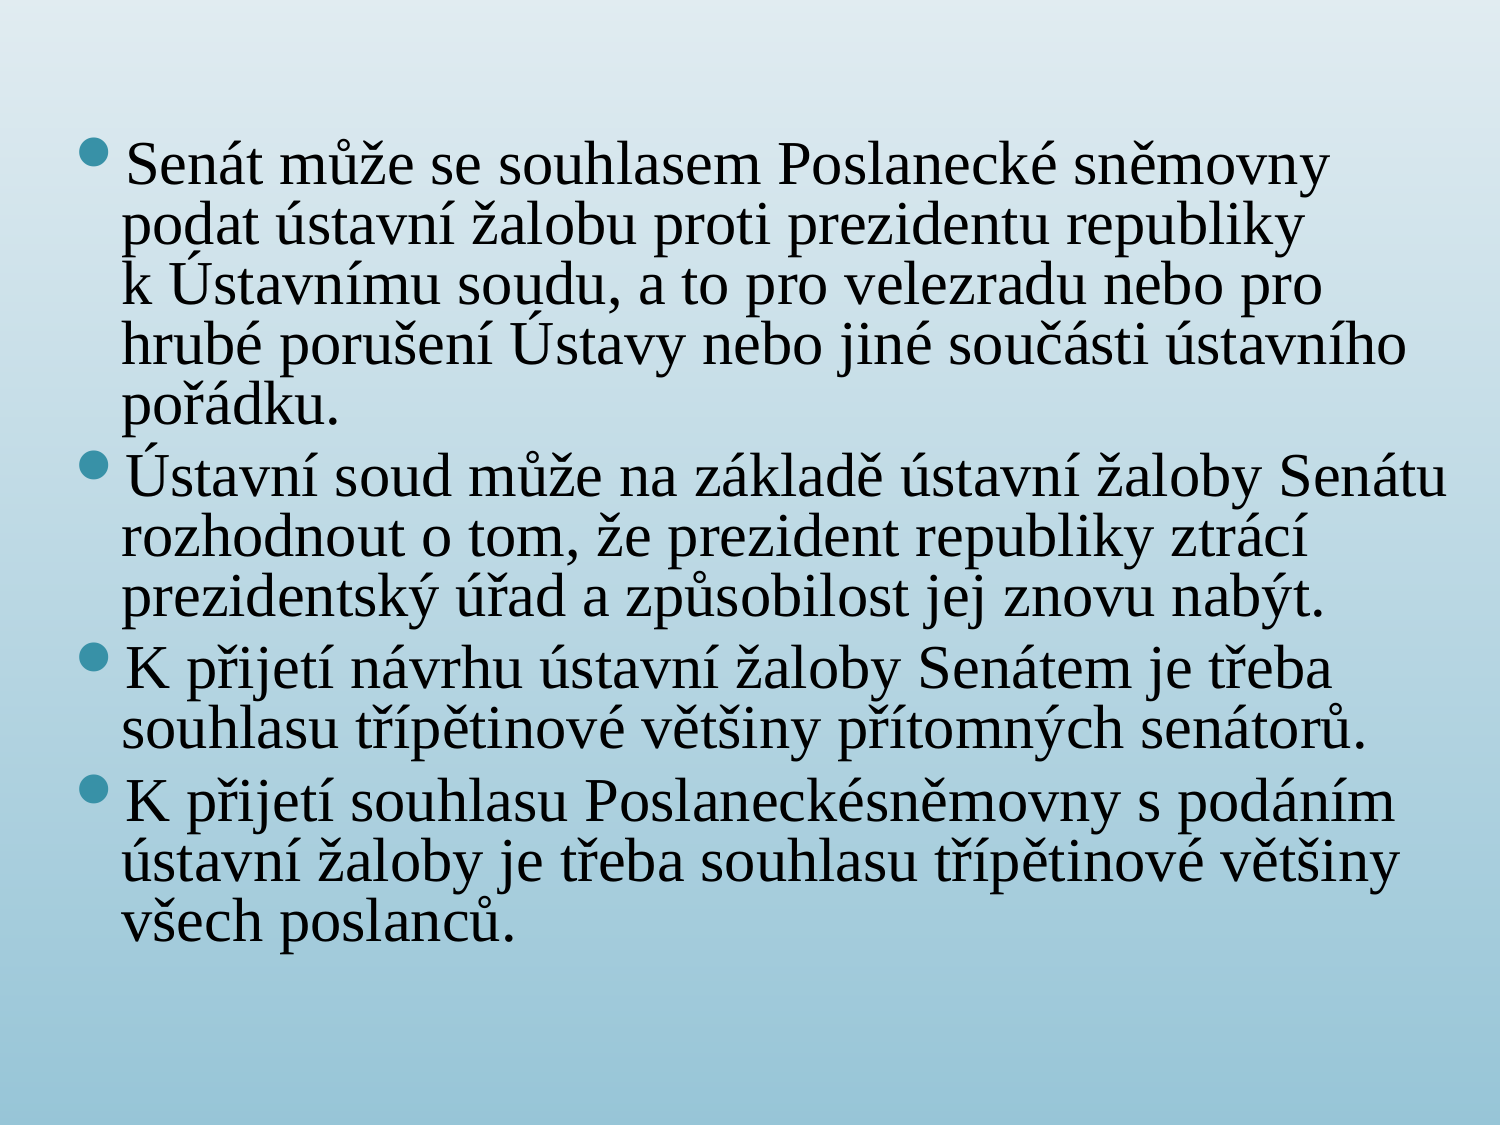

# Senát může se souhlasem Poslanecké sněmovny podat ústavní žalobu proti prezidentu republiky k Ústavnímu soudu, a to pro velezradu nebo pro hrubé porušení Ústavy nebo jiné součásti ústavního pořádku.
Ústavní soud může na základě ústavní žaloby Senátu rozhodnout o tom, že prezident republiky ztrácí prezidentský úřad a způsobilost jej znovu nabýt.
K přijetí návrhu ústavní žaloby Senátem je třeba souhlasu třípětinové většiny přítomných senátorů.
K přijetí souhlasu Poslaneckésněmovny s podáním ústavní žaloby je třeba souhlasu třípětinové většiny všech poslanců.